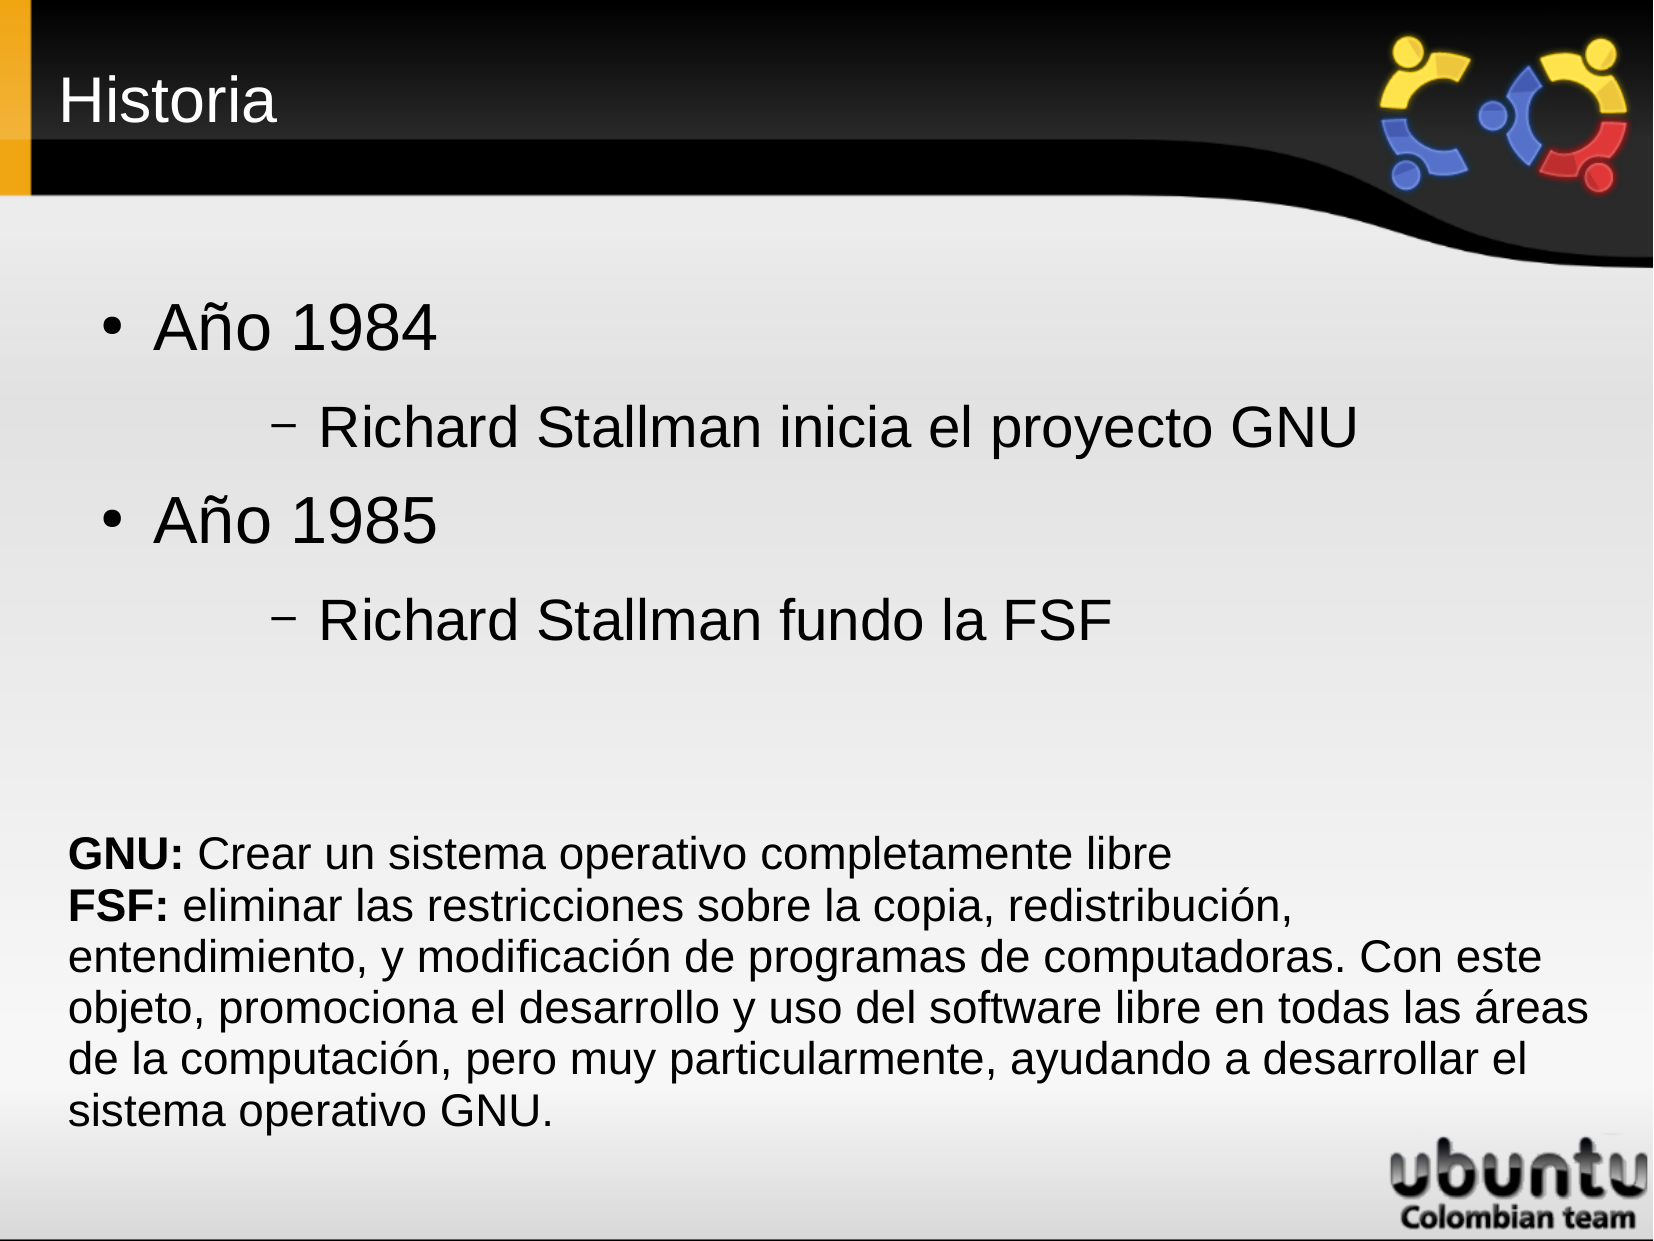

# Historia
Año 1984
Richard Stallman inicia el proyecto GNU
Año 1985
Richard Stallman fundo la FSF
GNU: Crear un sistema operativo completamente libre
FSF: eliminar las restricciones sobre la copia, redistribución,
entendimiento, y modificación de programas de computadoras. Con este
objeto, promociona el desarrollo y uso del software libre en todas las áreas
de la computación, pero muy particularmente, ayudando a desarrollar el
sistema operativo GNU.